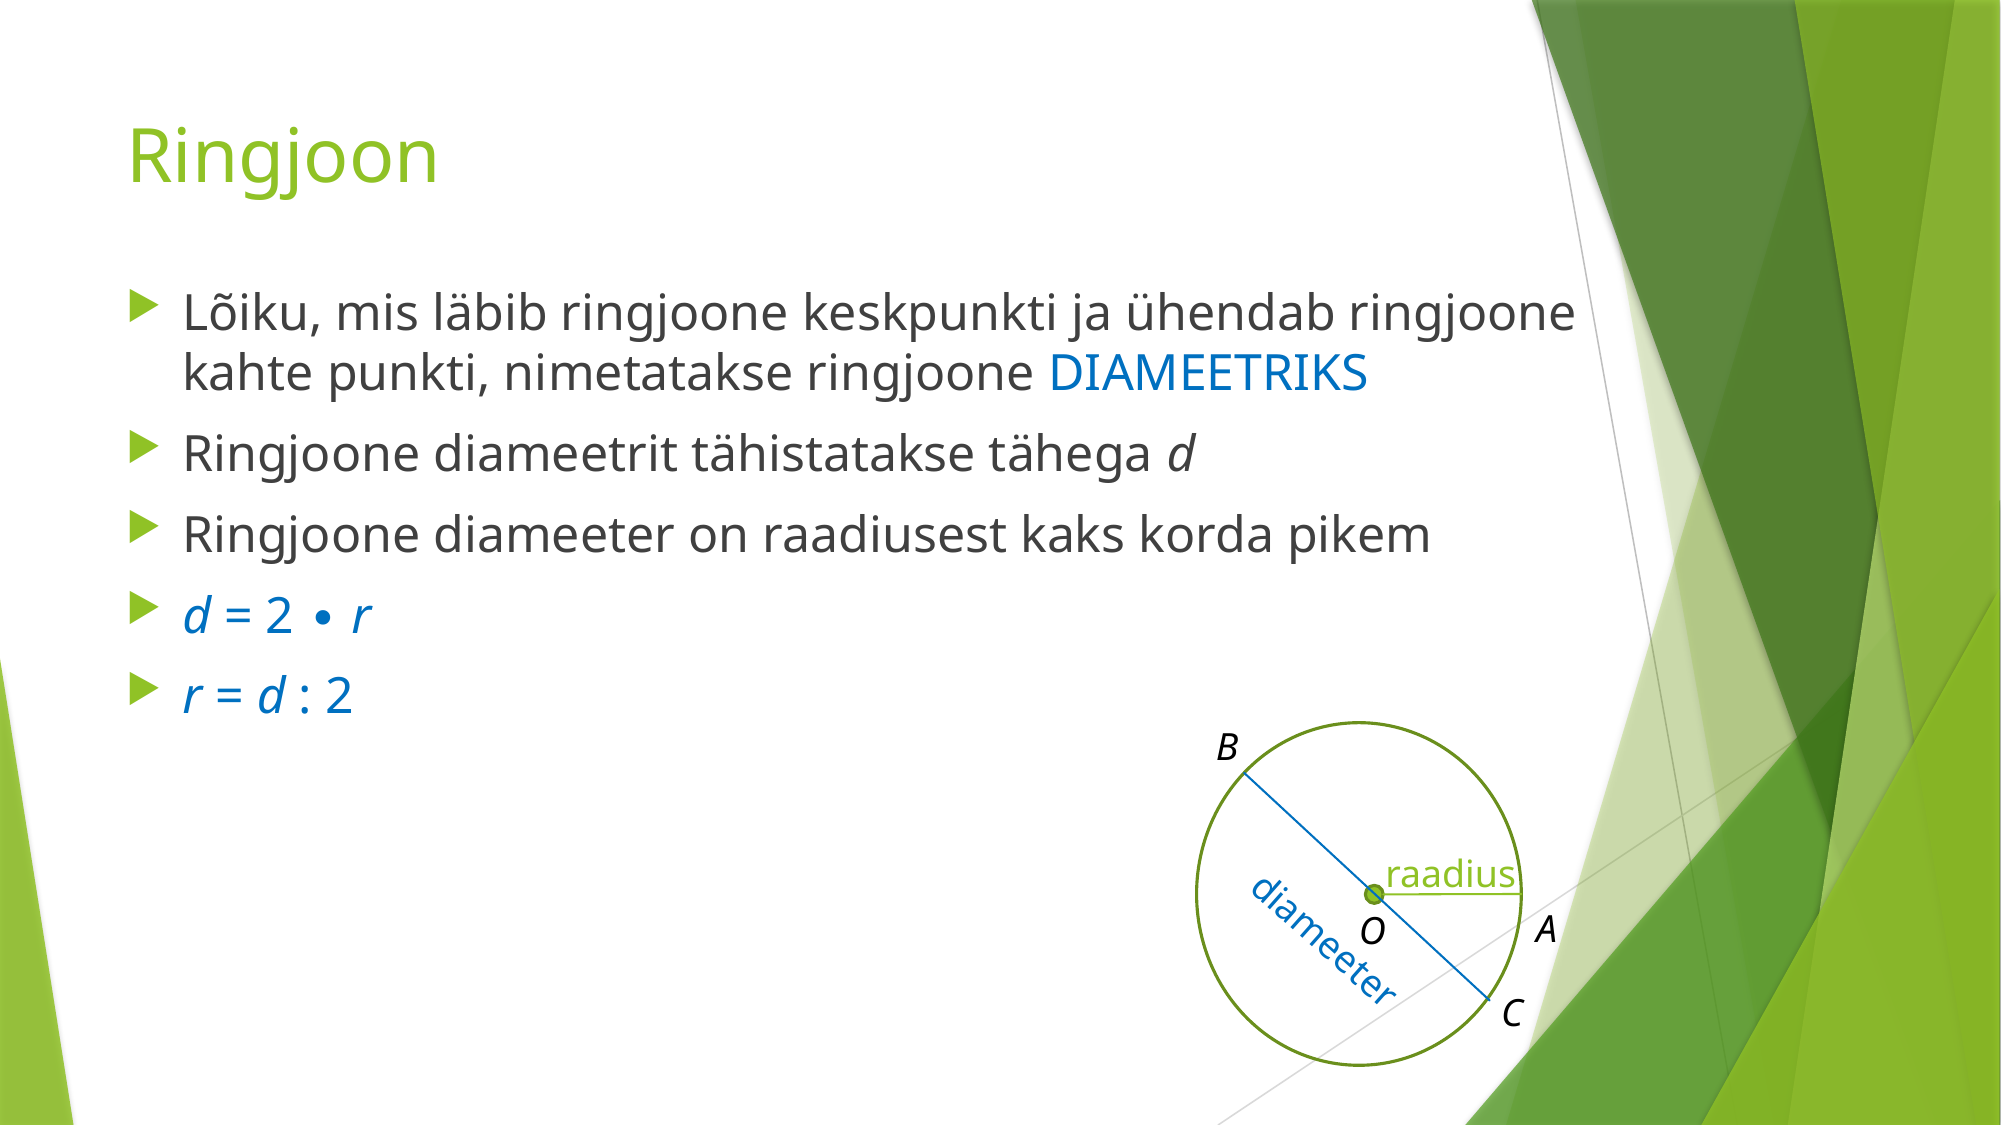

# Ringjoon
Lõiku, mis läbib ringjoone keskpunkti ja ühendab ringjoone kahte punkti, nimetatakse ringjoone DIAMEETRIKS
Ringjoone diameetrit tähistatakse tähega d
Ringjoone diameeter on raadiusest kaks korda pikem
d = 2 ∙ r
r = d : 2
B
raadius
A
O
diameeter
C